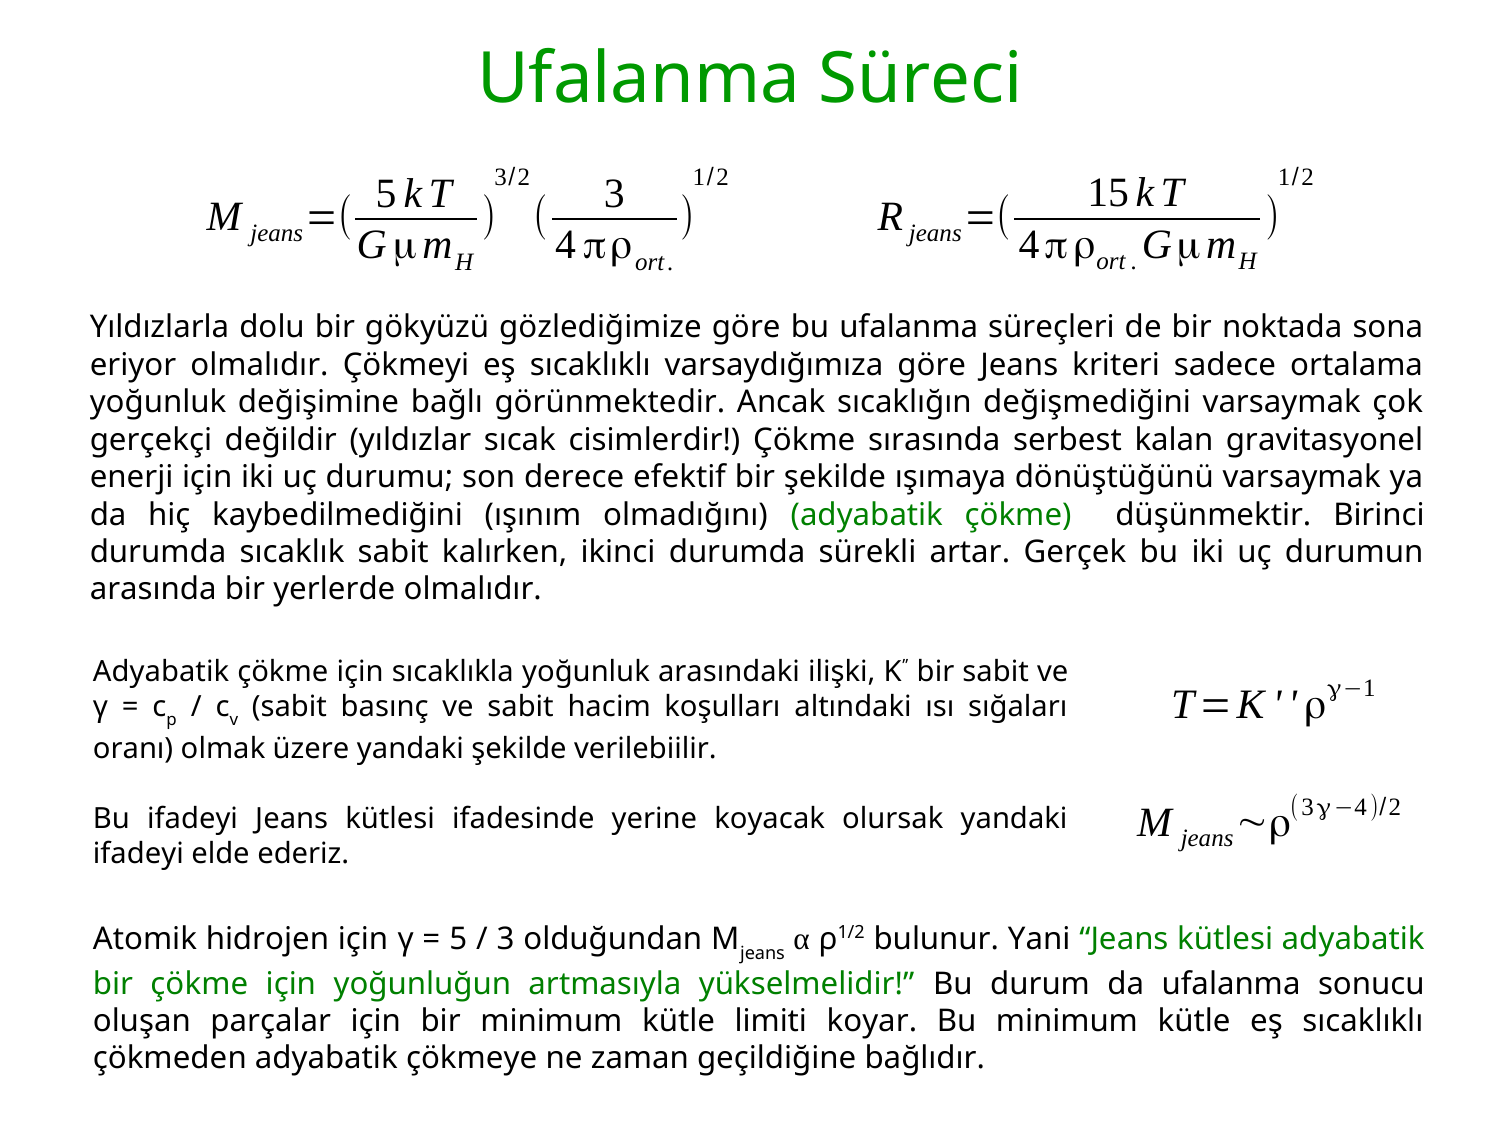

# Ufalanma Süreci
Yıldızlarla dolu bir gökyüzü gözlediğimize göre bu ufalanma süreçleri de bir noktada sona eriyor olmalıdır. Çökmeyi eş sıcaklıklı varsaydığımıza göre Jeans kriteri sadece ortalama yoğunluk değişimine bağlı görünmektedir. Ancak sıcaklığın değişmediğini varsaymak çok gerçekçi değildir (yıldızlar sıcak cisimlerdir!) Çökme sırasında serbest kalan gravitasyonel enerji için iki uç durumu; son derece efektif bir şekilde ışımaya dönüştüğünü varsaymak ya da hiç kaybedilmediğini (ışınım olmadığını) (adyabatik çökme) düşünmektir. Birinci durumda sıcaklık sabit kalırken, ikinci durumda sürekli artar. Gerçek bu iki uç durumun arasında bir yerlerde olmalıdır.
Adyabatik çökme için sıcaklıkla yoğunluk arasındaki ilişki, K’’ bir sabit ve γ = cp / cv (sabit basınç ve sabit hacim koşulları altındaki ısı sığaları oranı) olmak üzere yandaki şekilde verilebiilir.
Bu ifadeyi Jeans kütlesi ifadesinde yerine koyacak olursak yandaki ifadeyi elde ederiz.
Atomik hidrojen için γ = 5 / 3 olduğundan Mjeans α ρ1/2 bulunur. Yani “Jeans kütlesi adyabatik bir çökme için yoğunluğun artmasıyla yükselmelidir!” Bu durum da ufalanma sonucu oluşan parçalar için bir minimum kütle limiti koyar. Bu minimum kütle eş sıcaklıklı çökmeden adyabatik çökmeye ne zaman geçildiğine bağlıdır.